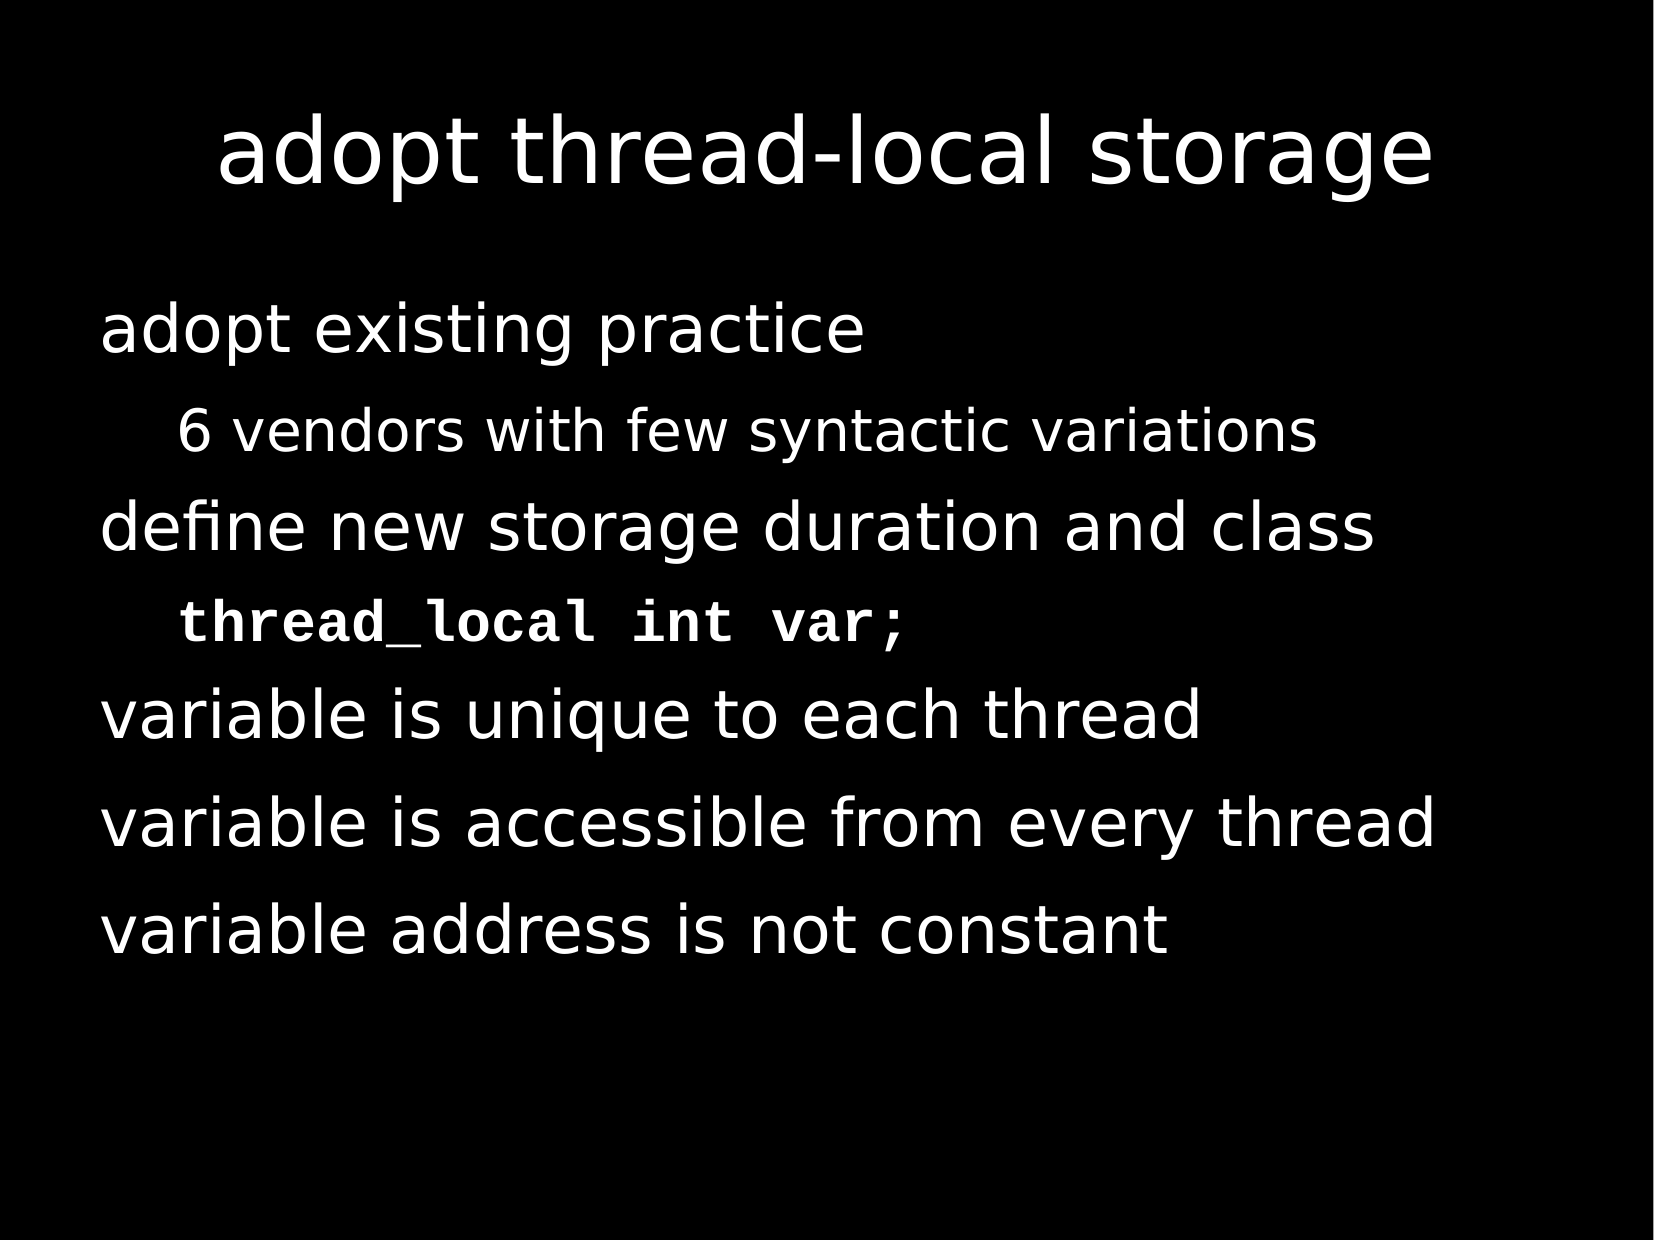

# adopt thread-local storage
adopt existing practice
6 vendors with few syntactic variations
define new storage duration and class
thread_local int var;
variable is unique to each thread
variable is accessible from every thread
variable address is not constant